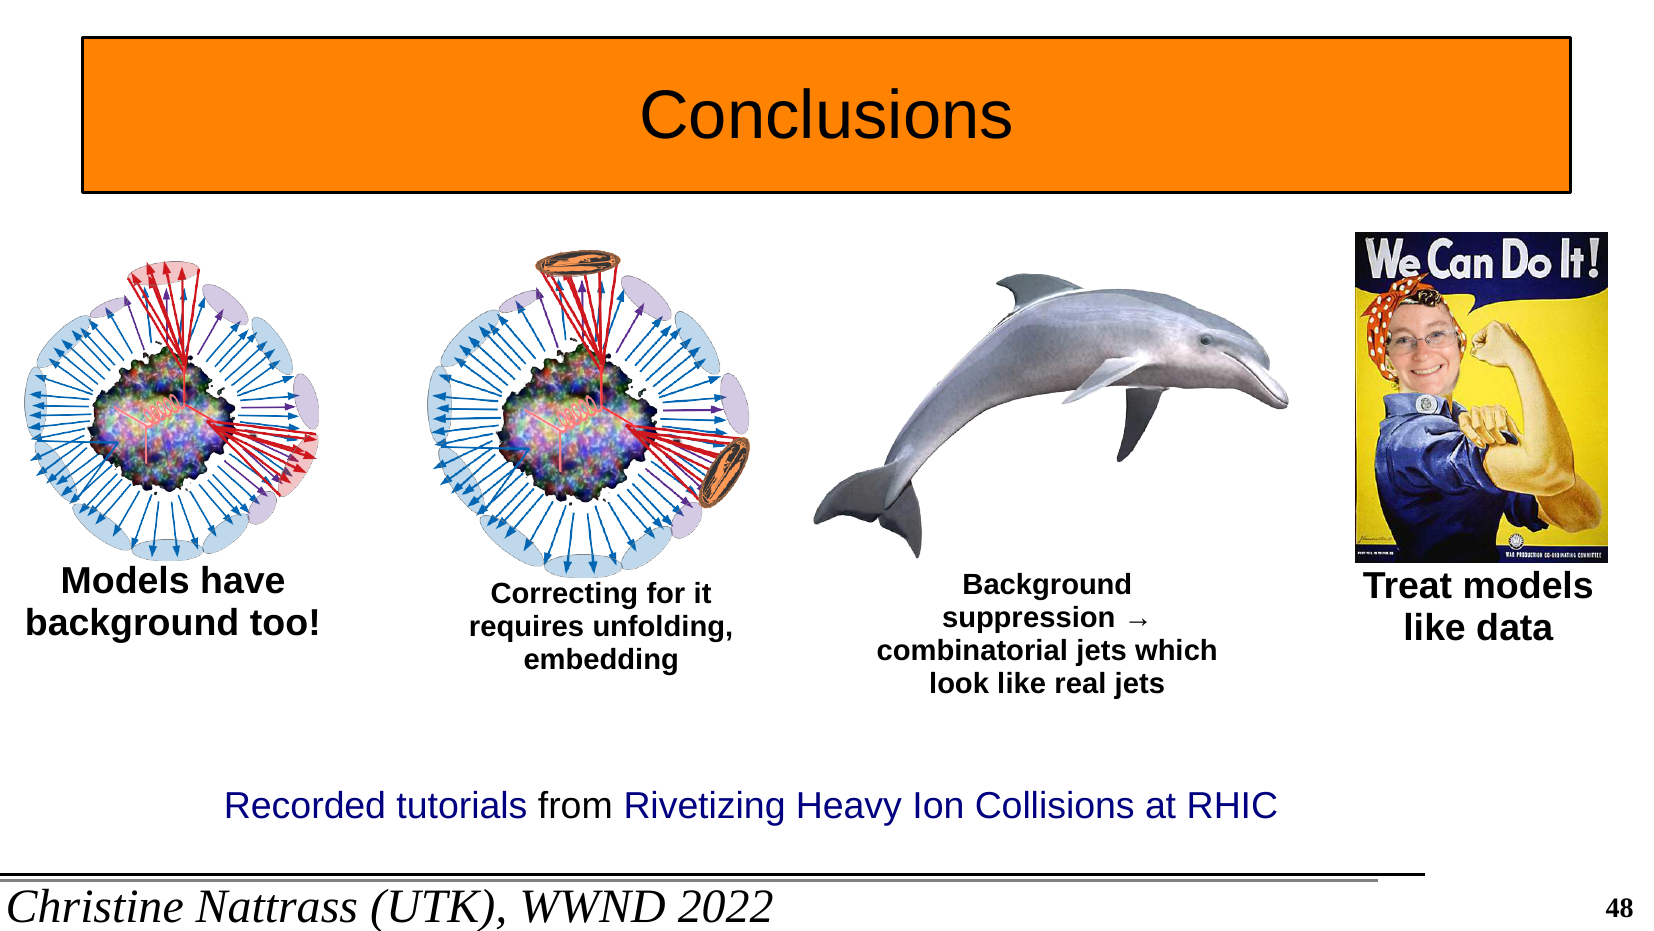

# Conclusions
Treat models like data
Correcting for it requires unfolding, embedding
Background suppression → combinatorial jets which look like real jets
Models have background too!
Recorded tutorials from Rivetizing Heavy Ion Collisions at RHIC